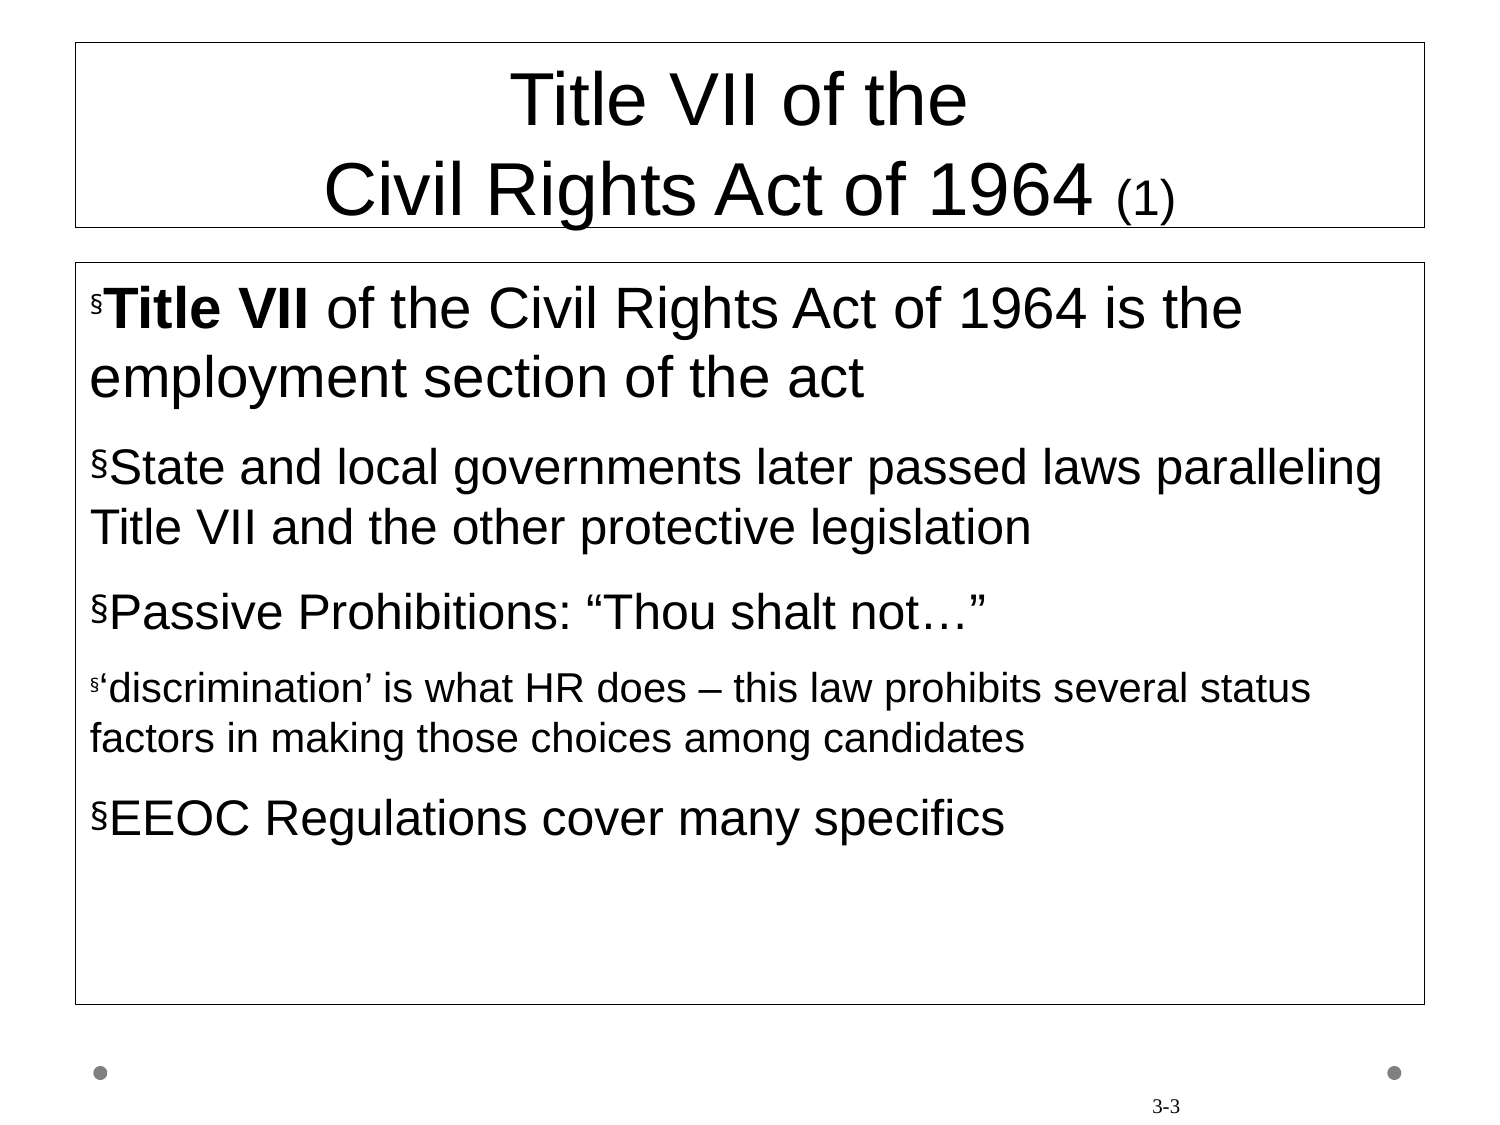

# Title VII of the Civil Rights Act of 1964 (1)
Title VII of the Civil Rights Act of 1964 is the employment section of the act
State and local governments later passed laws paralleling Title VII and the other protective legislation
Passive Prohibitions: “Thou shalt not…”
‘discrimination’ is what HR does – this law prohibits several status factors in making those choices among candidates
EEOC Regulations cover many specifics